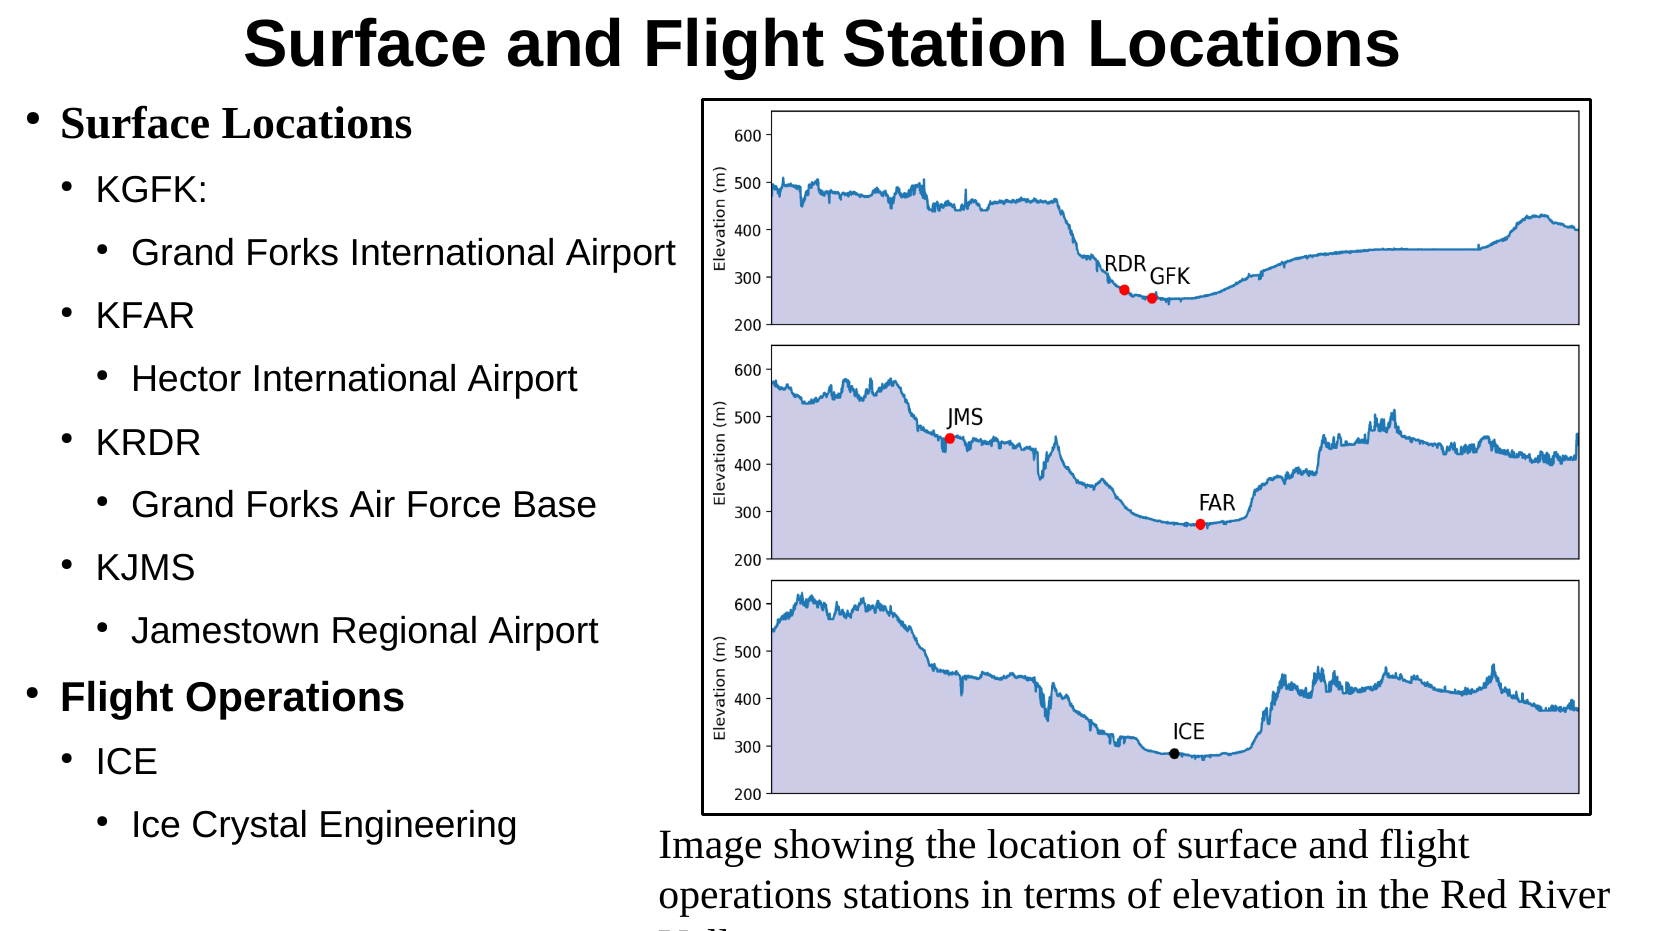

# Surface and Flight Station Locations
Surface Locations
KGFK:
Grand Forks International Airport
KFAR
Hector International Airport
KRDR
Grand Forks Air Force Base
KJMS
Jamestown Regional Airport
Flight Operations
ICE
Ice Crystal Engineering
Image showing the location of surface and flight operations stations in terms of elevation in the Red River Valley.